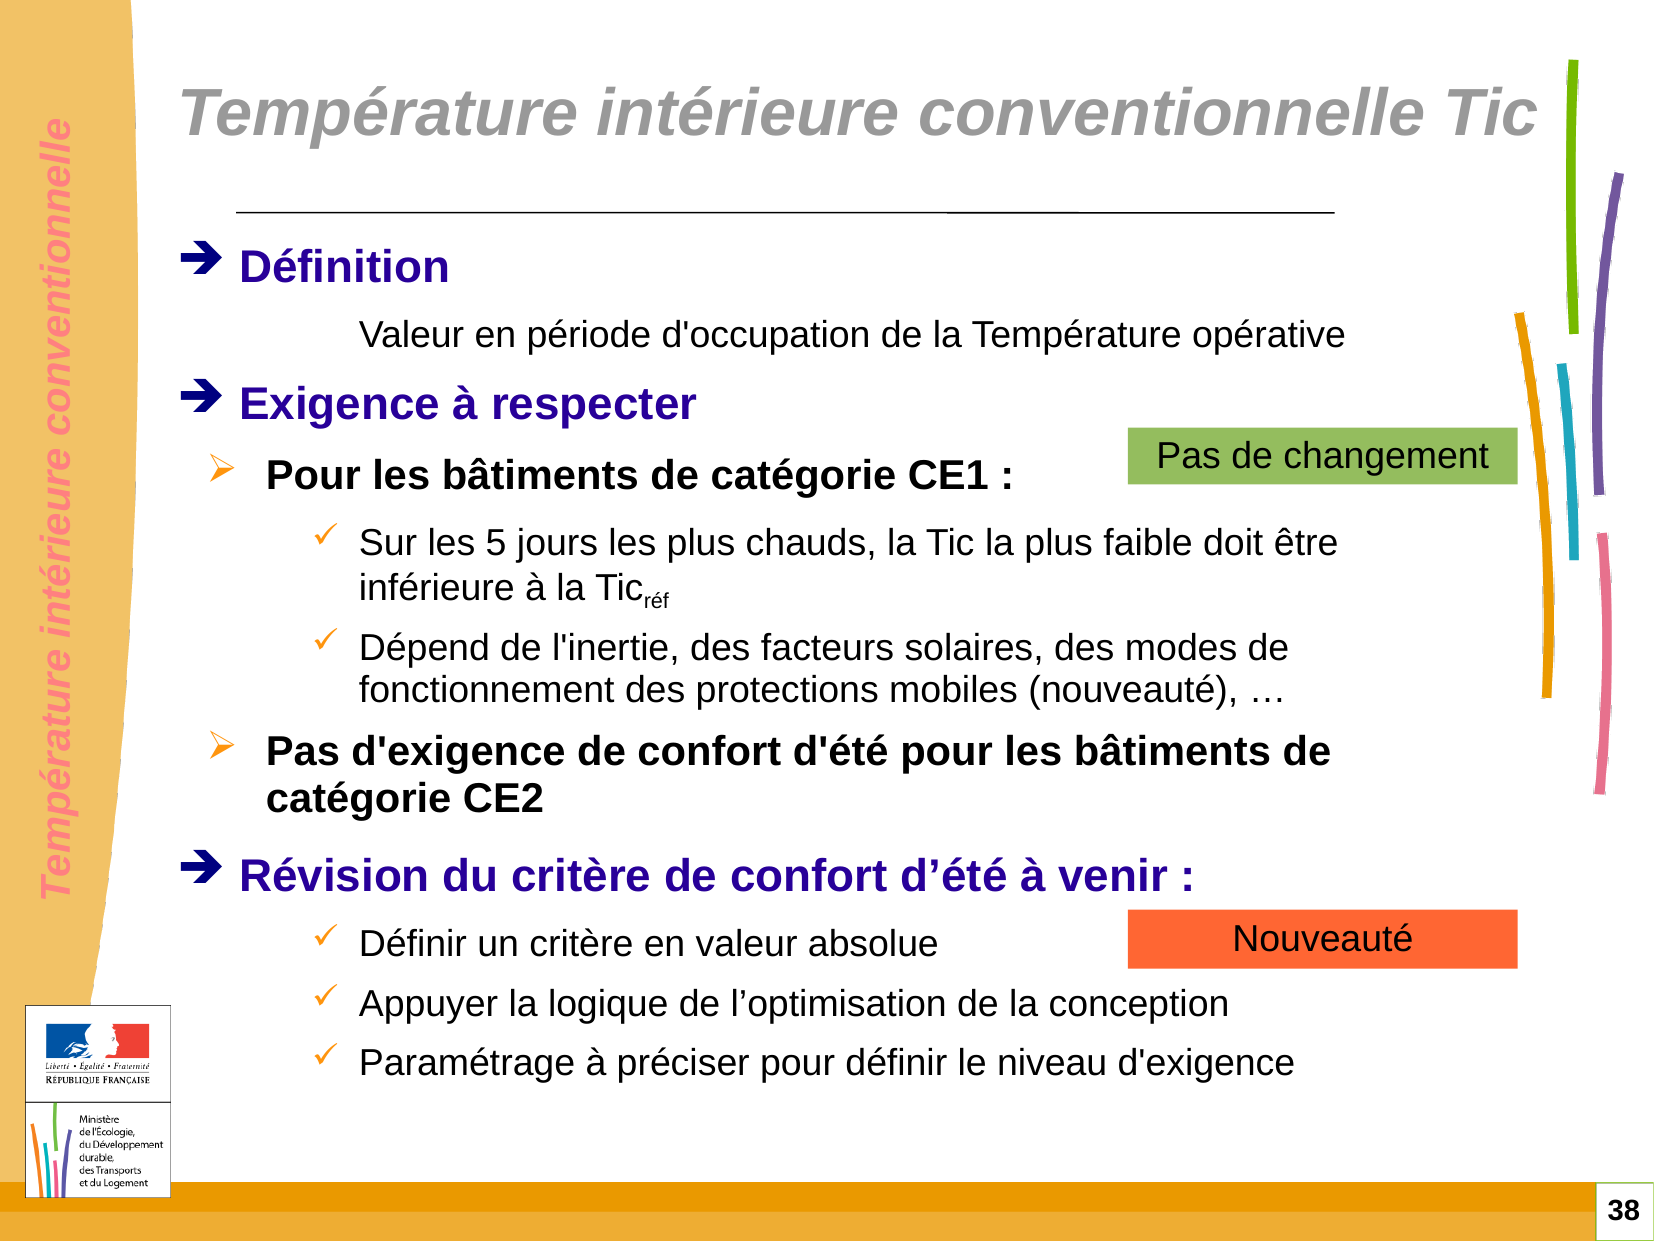

Température intérieure conventionnelle Tic
# Définition
Valeur en période d'occupation de la Température opérative
Exigence à respecter
Pour les bâtiments de catégorie CE1 :
Sur les 5 jours les plus chauds, la Tic la plus faible doit être inférieure à la Ticréf
Dépend de l'inertie, des facteurs solaires, des modes de fonctionnement des protections mobiles (nouveauté), …
Pas d'exigence de confort d'été pour les bâtiments de catégorie CE2
Révision du critère de confort d’été à venir :
Définir un critère en valeur absolue
Appuyer la logique de l’optimisation de la conception
Paramétrage à préciser pour définir le niveau d'exigence
Pas de changement
Température intérieure conventionnelle
Nouveauté
38